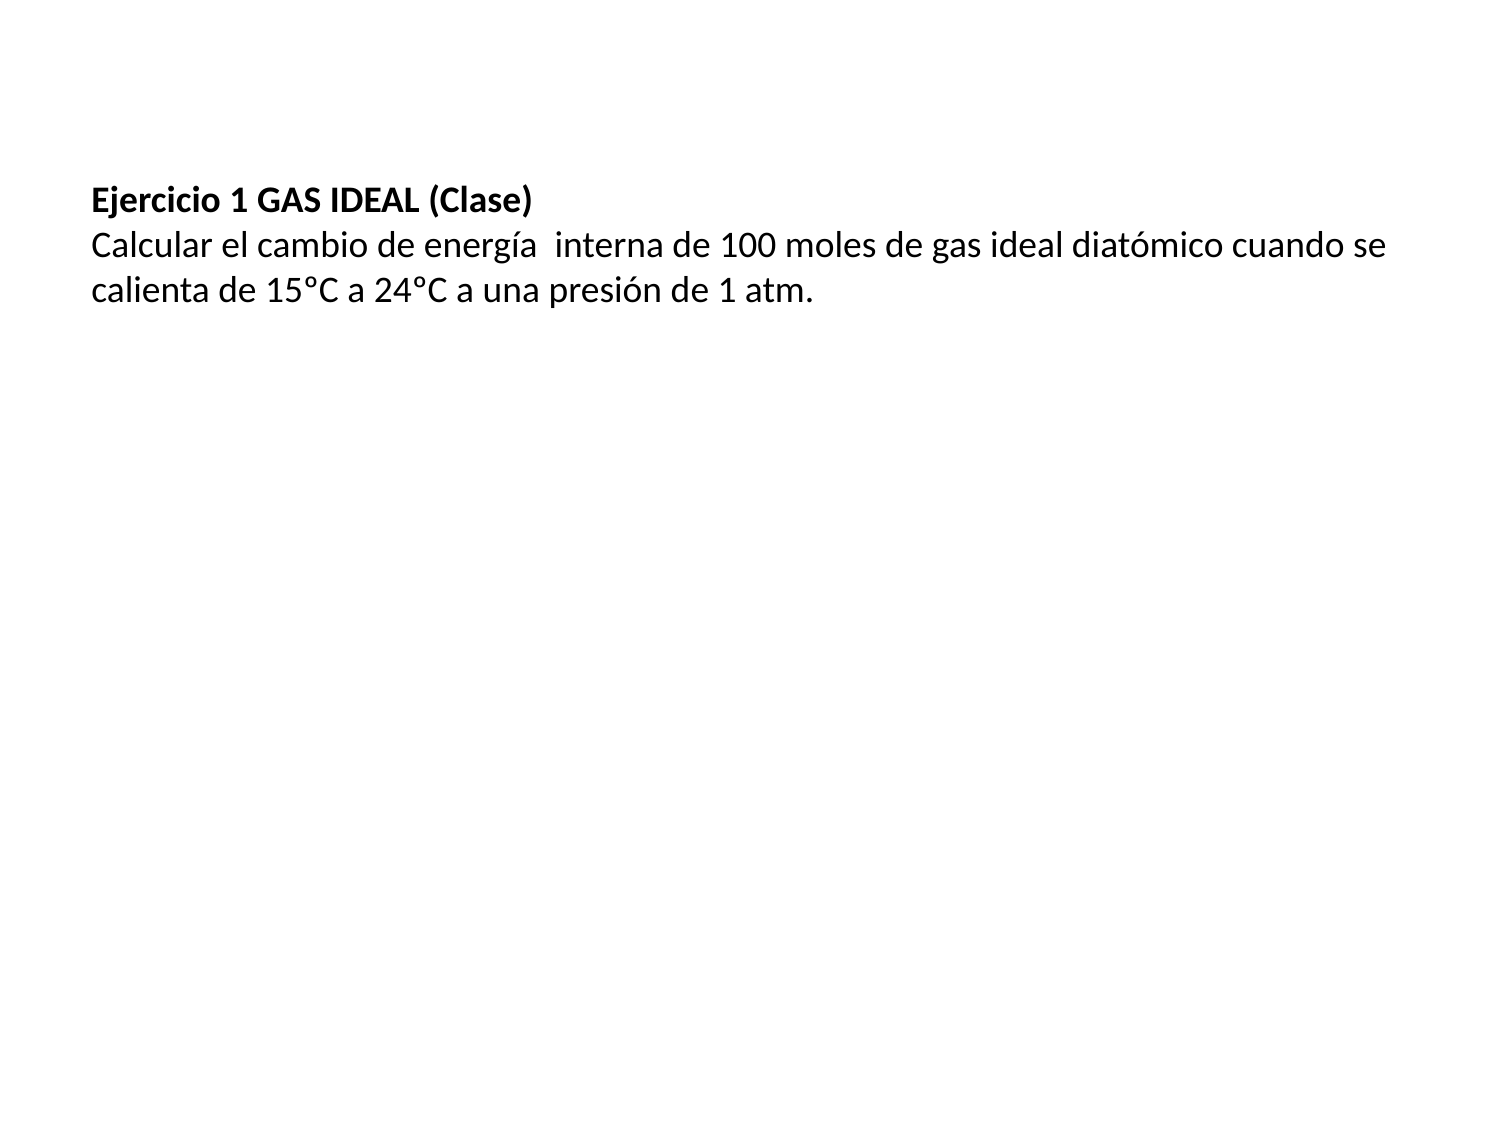

Ejercicio 1 GAS IDEAL (Clase)
Calcular el cambio de energía interna de 100 moles de gas ideal diatómico cuando se calienta de 15ºC a 24ºC a una presión de 1 atm.